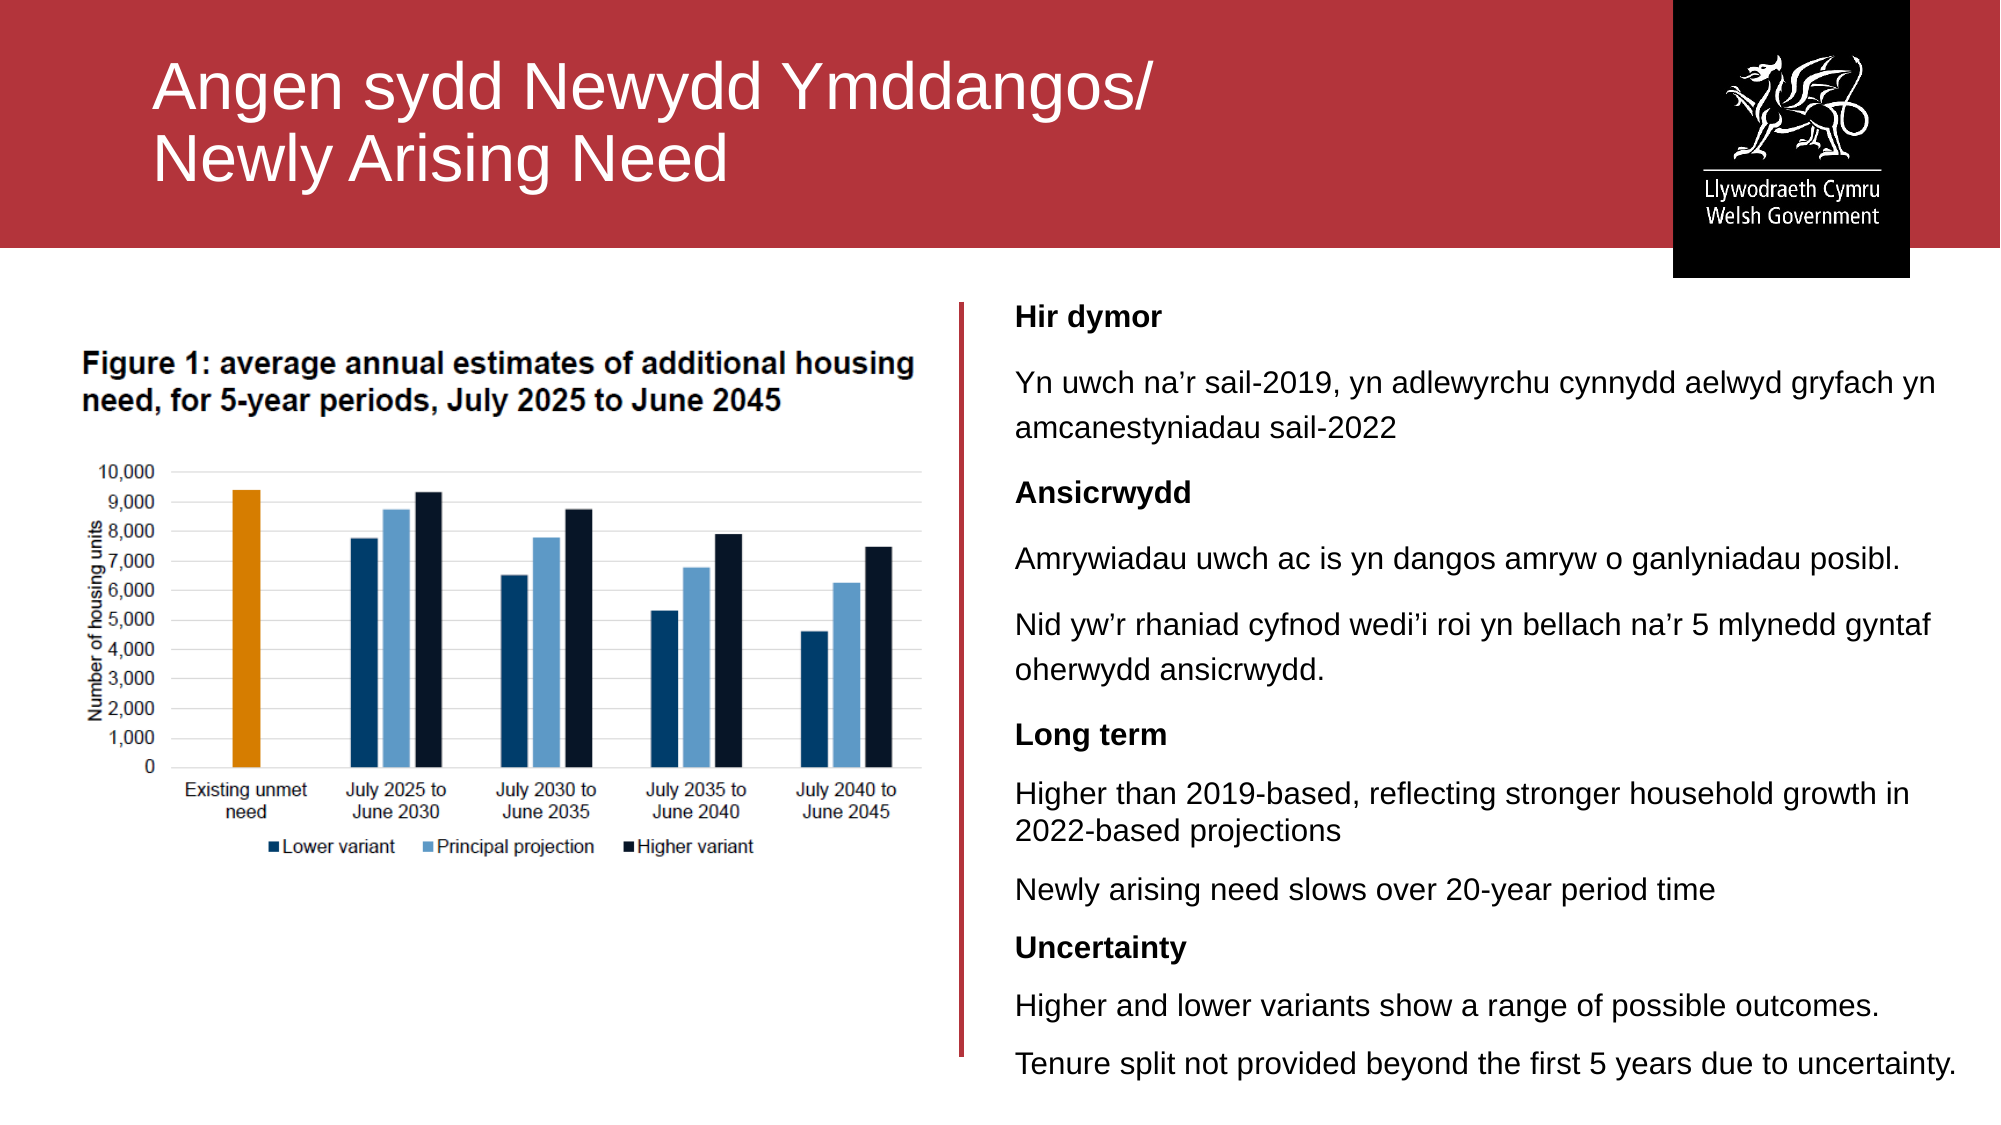

# Angen sydd Newydd Ymddangos/ Newly Arising Need
Hir dymor
Yn uwch na’r sail-2019, yn adlewyrchu cynnydd aelwyd gryfach yn amcanestyniadau sail-2022
Ansicrwydd
Amrywiadau uwch ac is yn dangos amryw o ganlyniadau posibl.
Nid yw’r rhaniad cyfnod wedi’i roi yn bellach na’r 5 mlynedd gyntaf oherwydd ansicrwydd.
Long term
Higher than 2019‑based, reflecting stronger household growth in 2022‑based projections
Newly arising need slows over 20-year period time
Uncertainty
Higher and lower variants show a range of possible outcomes.
Tenure split not provided beyond the first 5 years due to uncertainty.